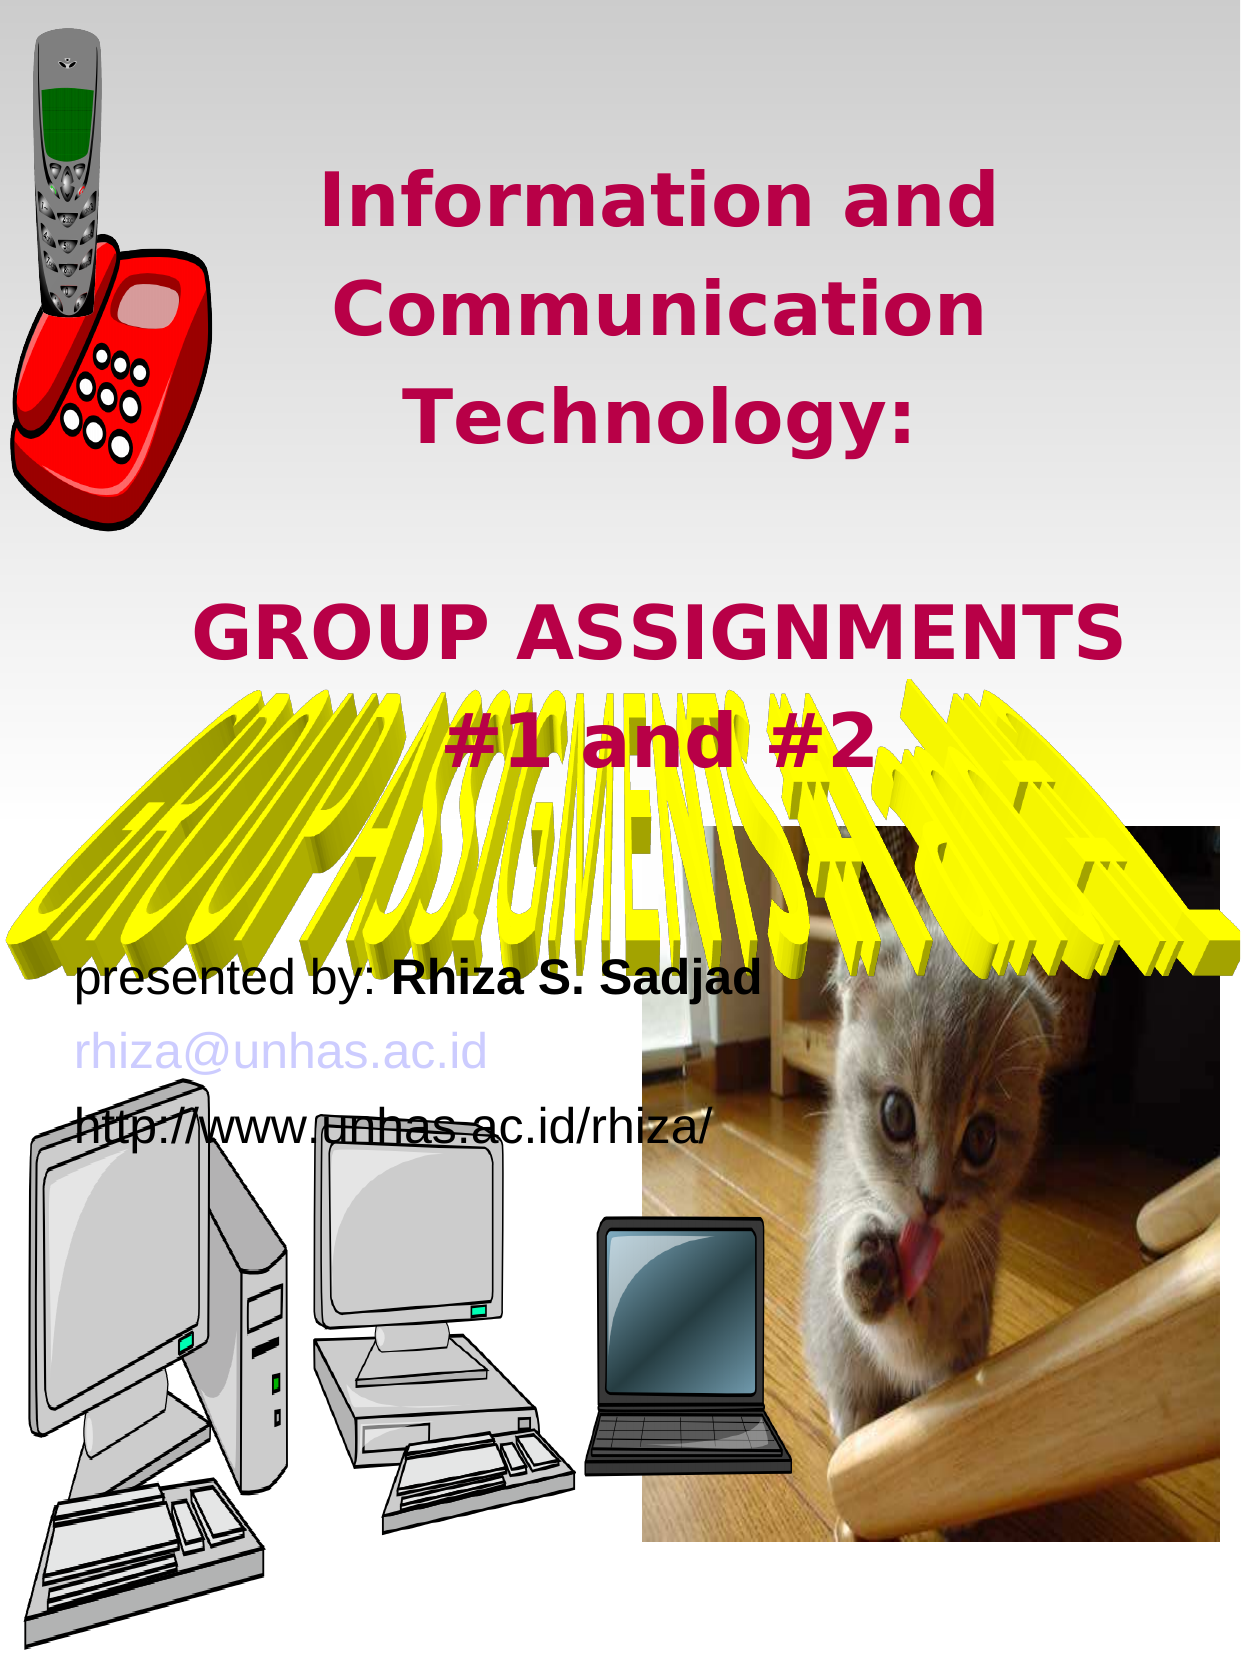

# Information and Communication Technology: GROUP ASSIGNMENTS #1 and #2
GROUP ASSIGMENTS #1 and #2
presented by: Rhiza S. Sadjad
rhiza@unhas.ac.id http://www.unhas.ac.id/rhiza/